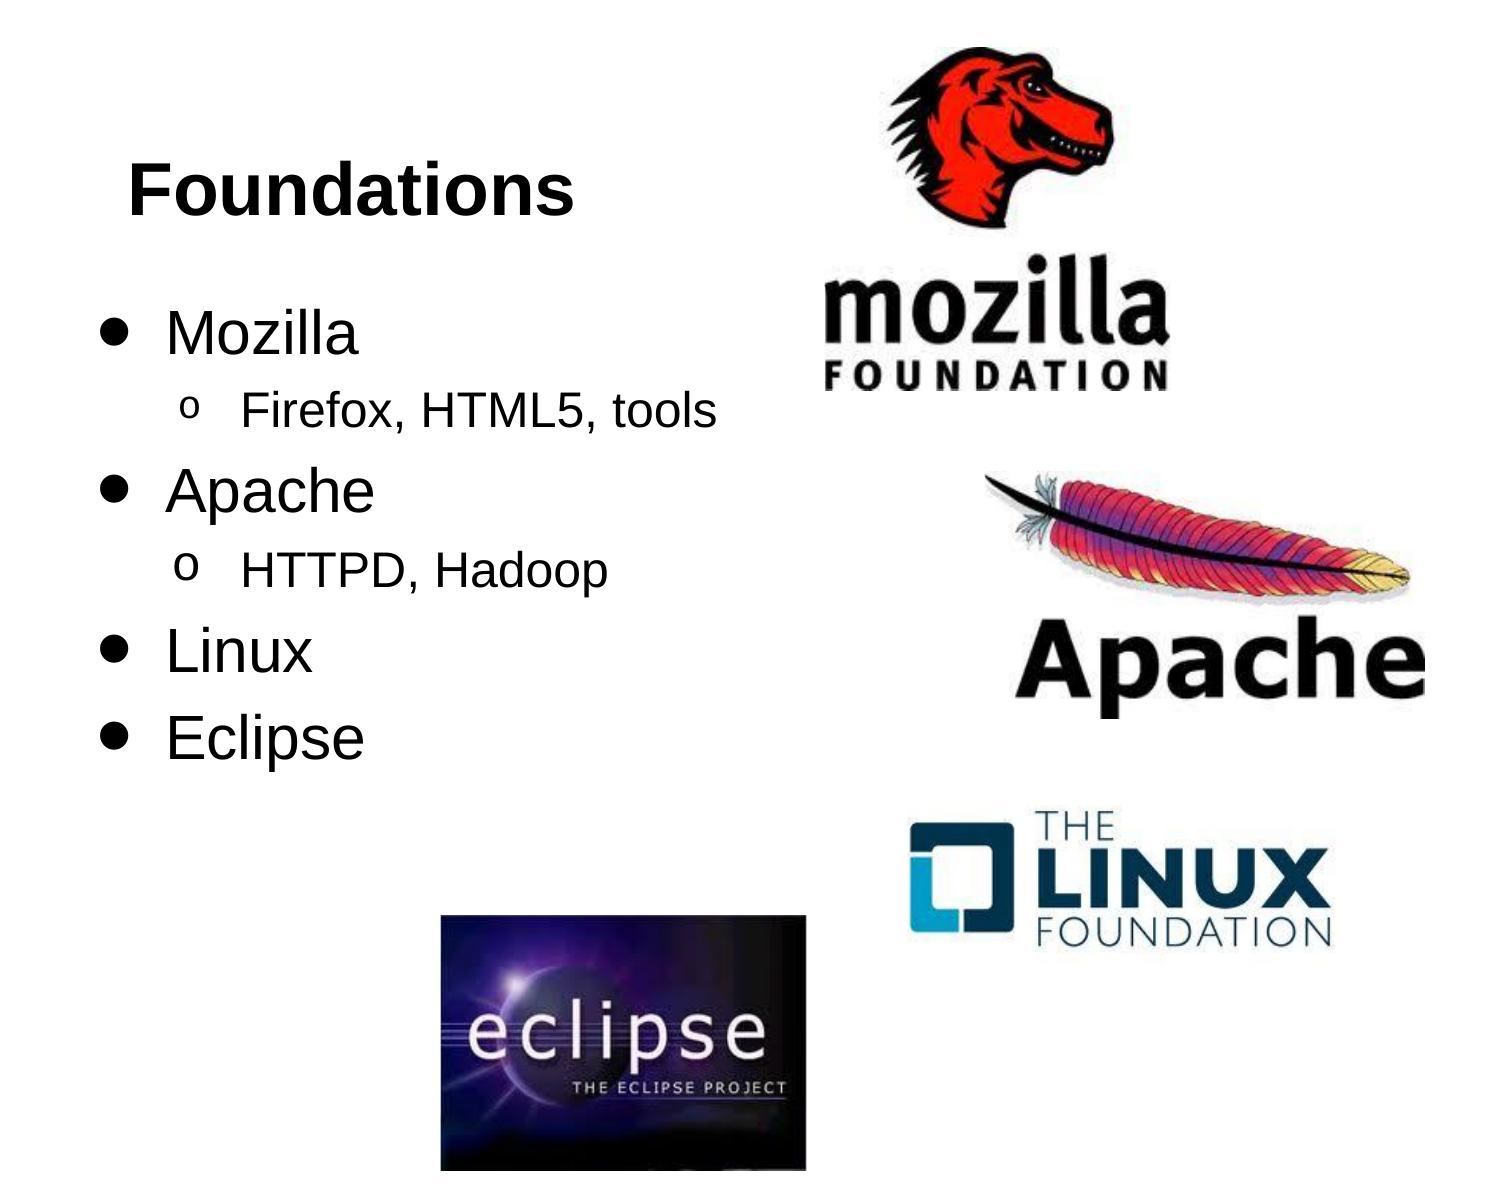

# Foundations
Mozilla
Firefox, HTML5, tools
Apache
HTTPD, Hadoop
Linux
Eclipse